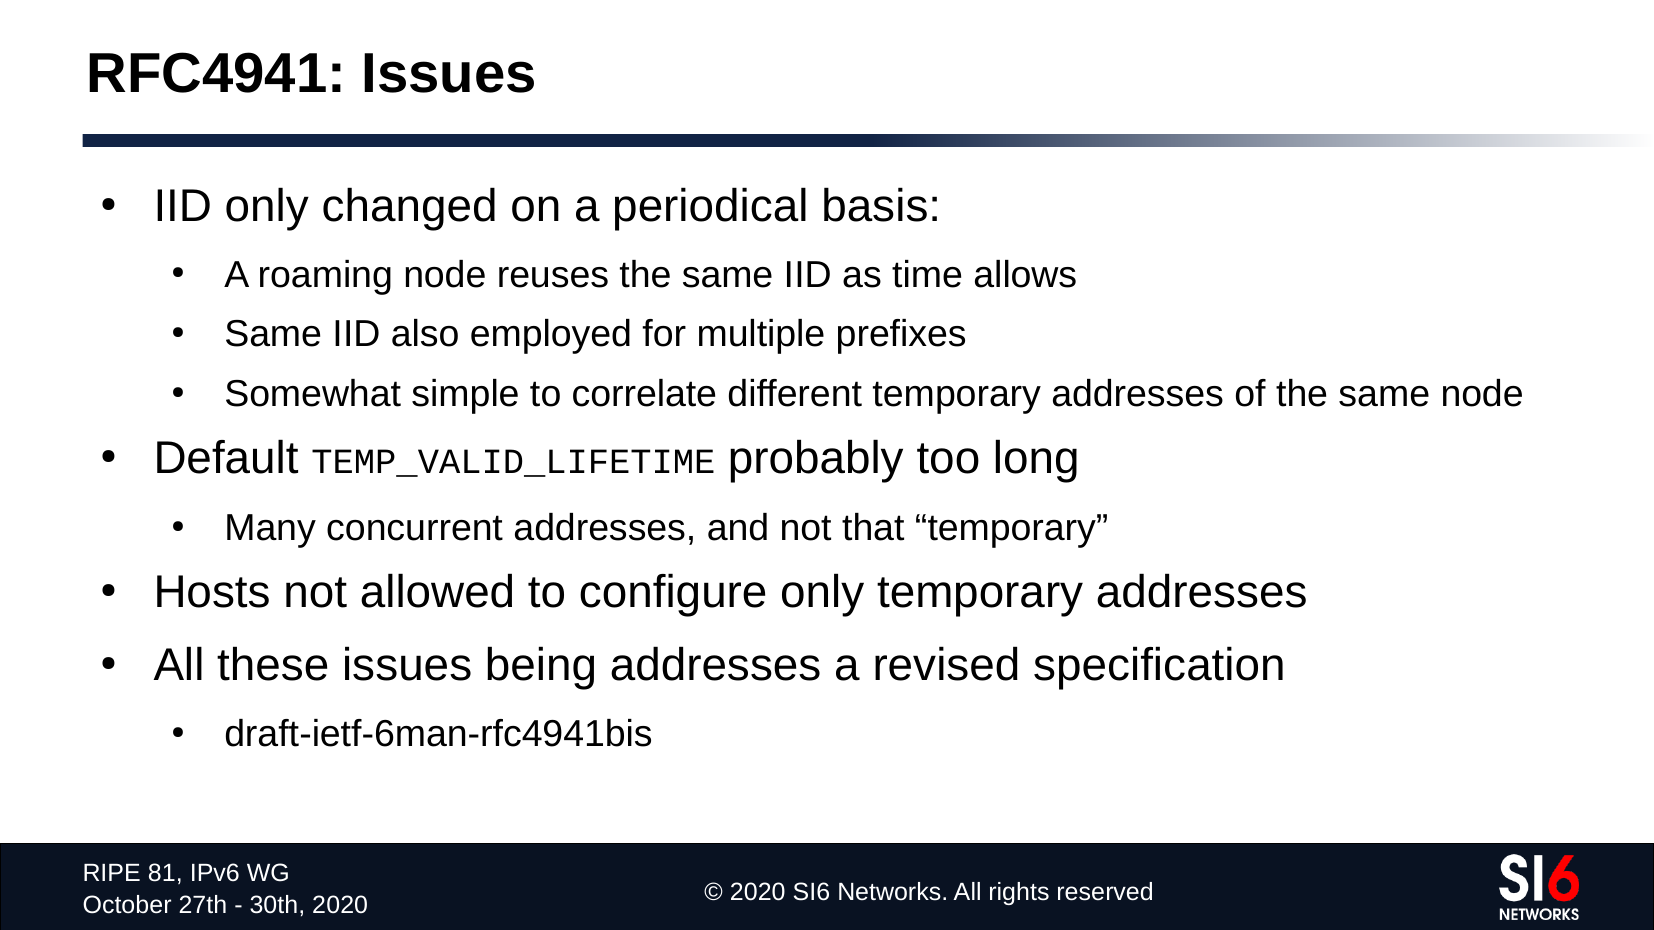

# RFC4941: Issues
IID only changed on a periodical basis:
A roaming node reuses the same IID as time allows
Same IID also employed for multiple prefixes
Somewhat simple to correlate different temporary addresses of the same node
Default TEMP_VALID_LIFETIME probably too long
Many concurrent addresses, and not that “temporary”
Hosts not allowed to configure only temporary addresses
All these issues being addresses a revised specification
draft-ietf-6man-rfc4941bis